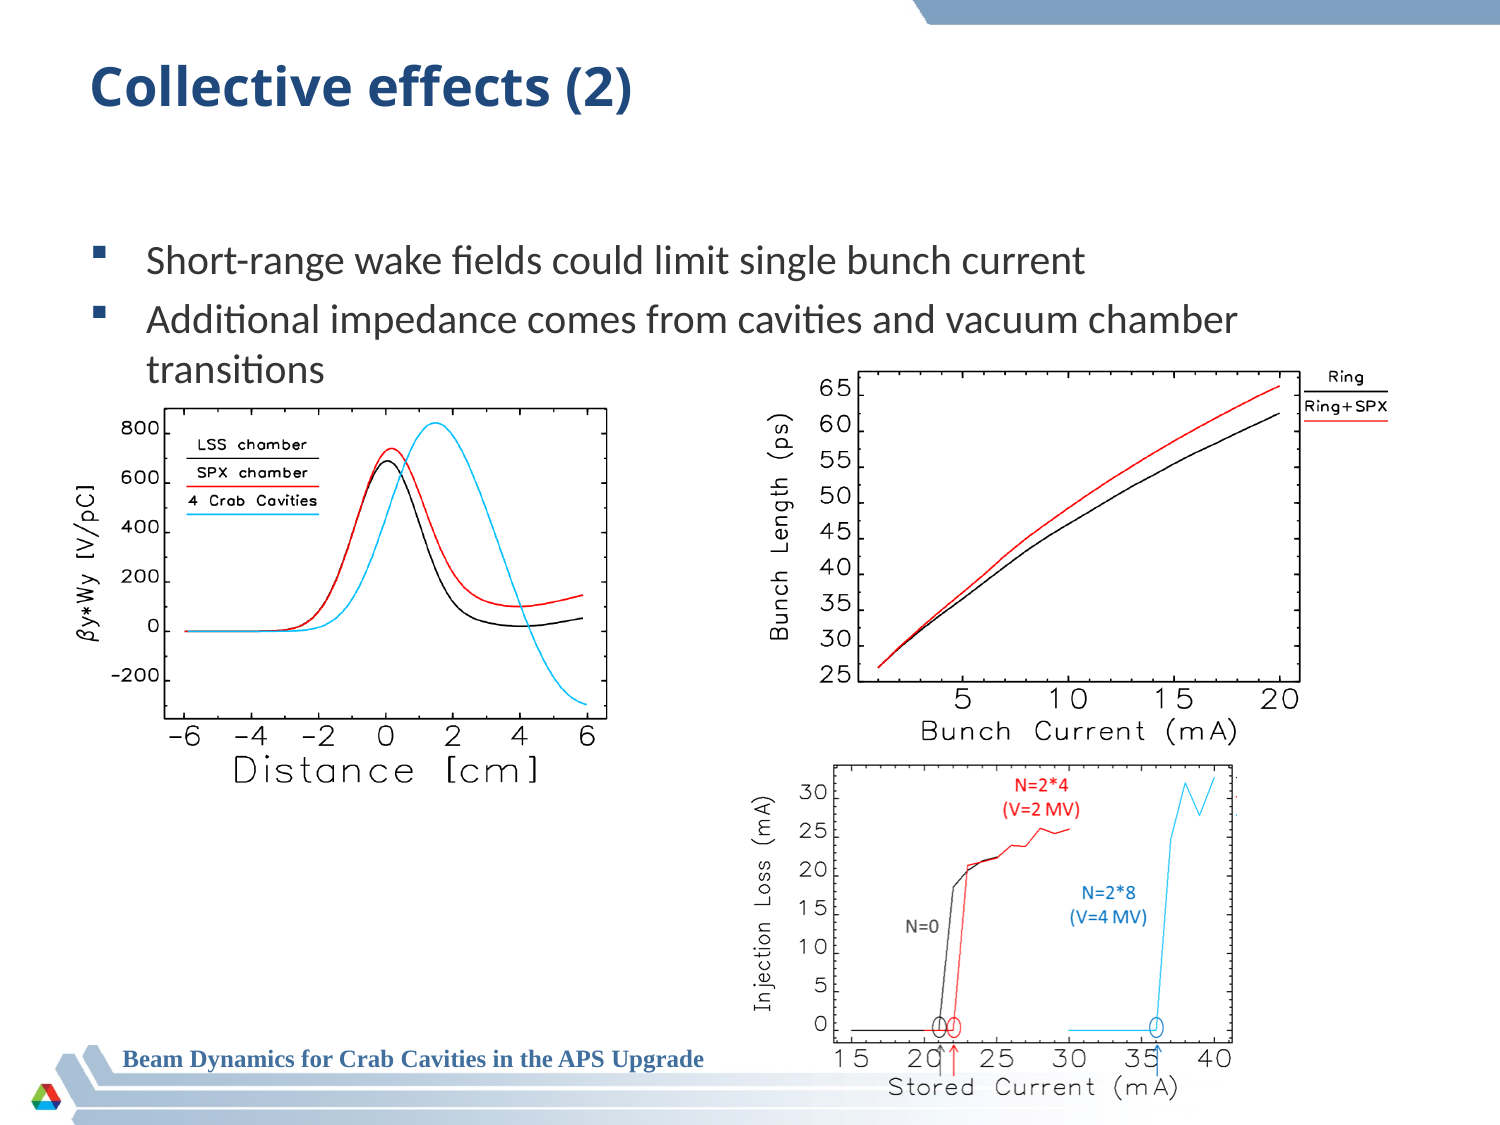

# Collective effects (2)
Short-range wake fields could limit single bunch current
Additional impedance comes from cavities and vacuum chamber transitions